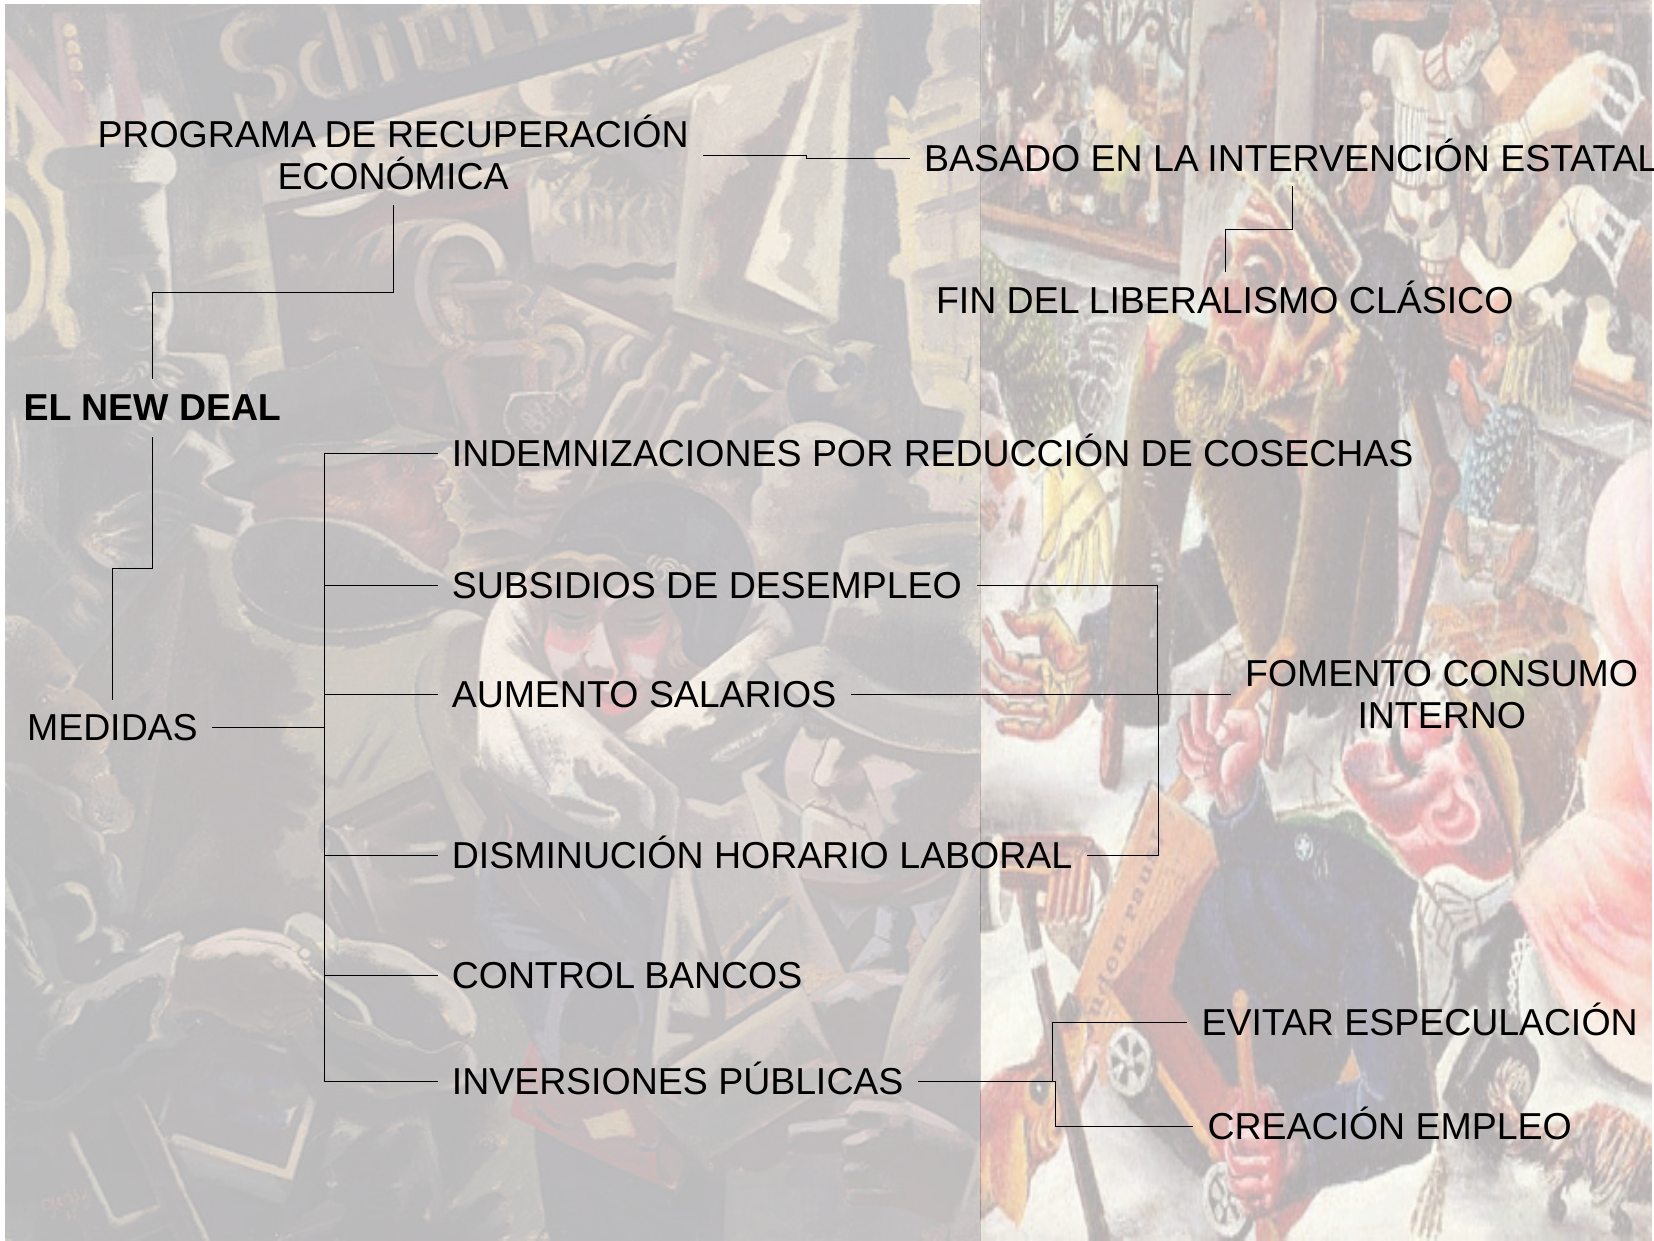

PROGRAMA DE RECUPERACIÓN
ECONÓMICA
BASADO EN LA INTERVENCIÓN ESTATAL
FIN DEL LIBERALISMO CLÁSICO
EL NEW DEAL
INDEMNIZACIONES POR REDUCCIÓN DE COSECHAS
SUBSIDIOS DE DESEMPLEO
FOMENTO CONSUMO
INTERNO
AUMENTO SALARIOS
MEDIDAS
DISMINUCIÓN HORARIO LABORAL
CONTROL BANCOS
EVITAR ESPECULACIÓN
INVERSIONES PÚBLICAS
CREACIÓN EMPLEO